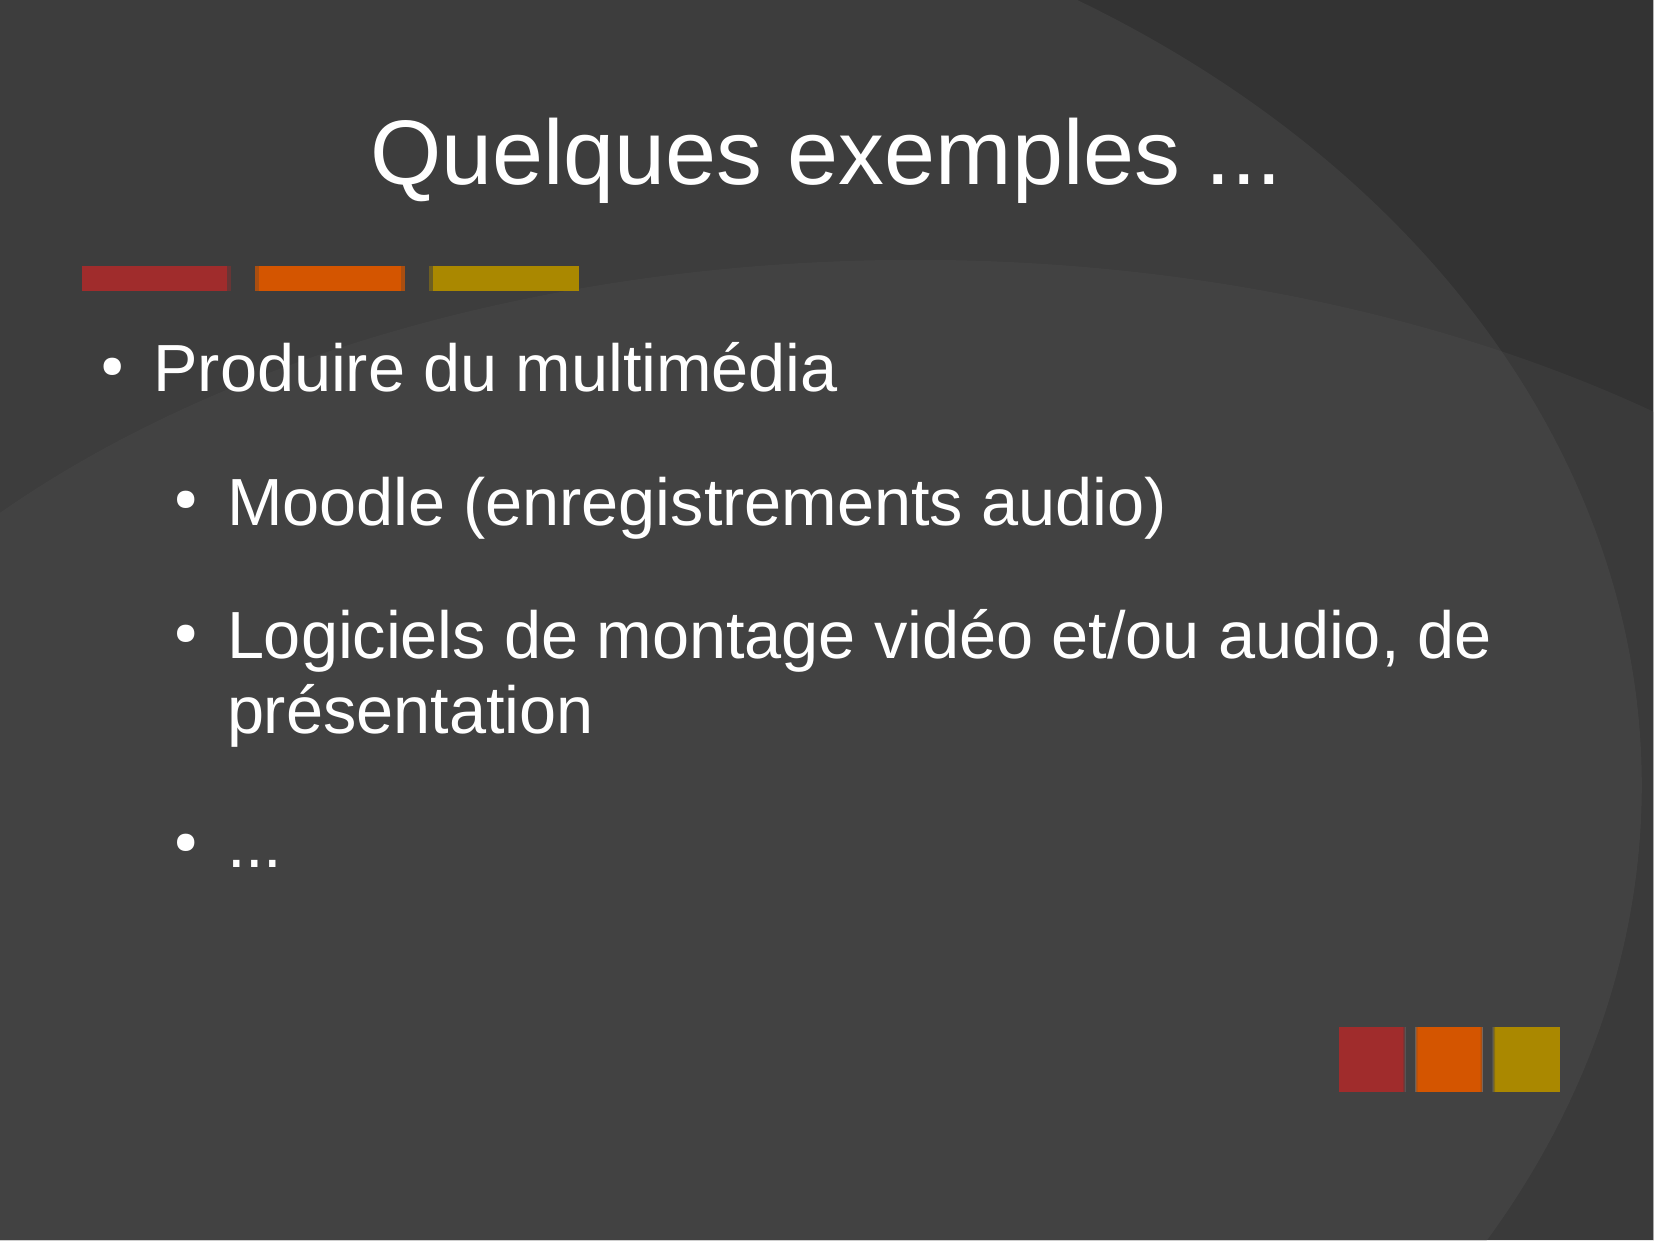

# Quelques exemples ...
Produire du multimédia
Moodle (enregistrements audio)
Logiciels de montage vidéo et/ou audio, de présentation
...